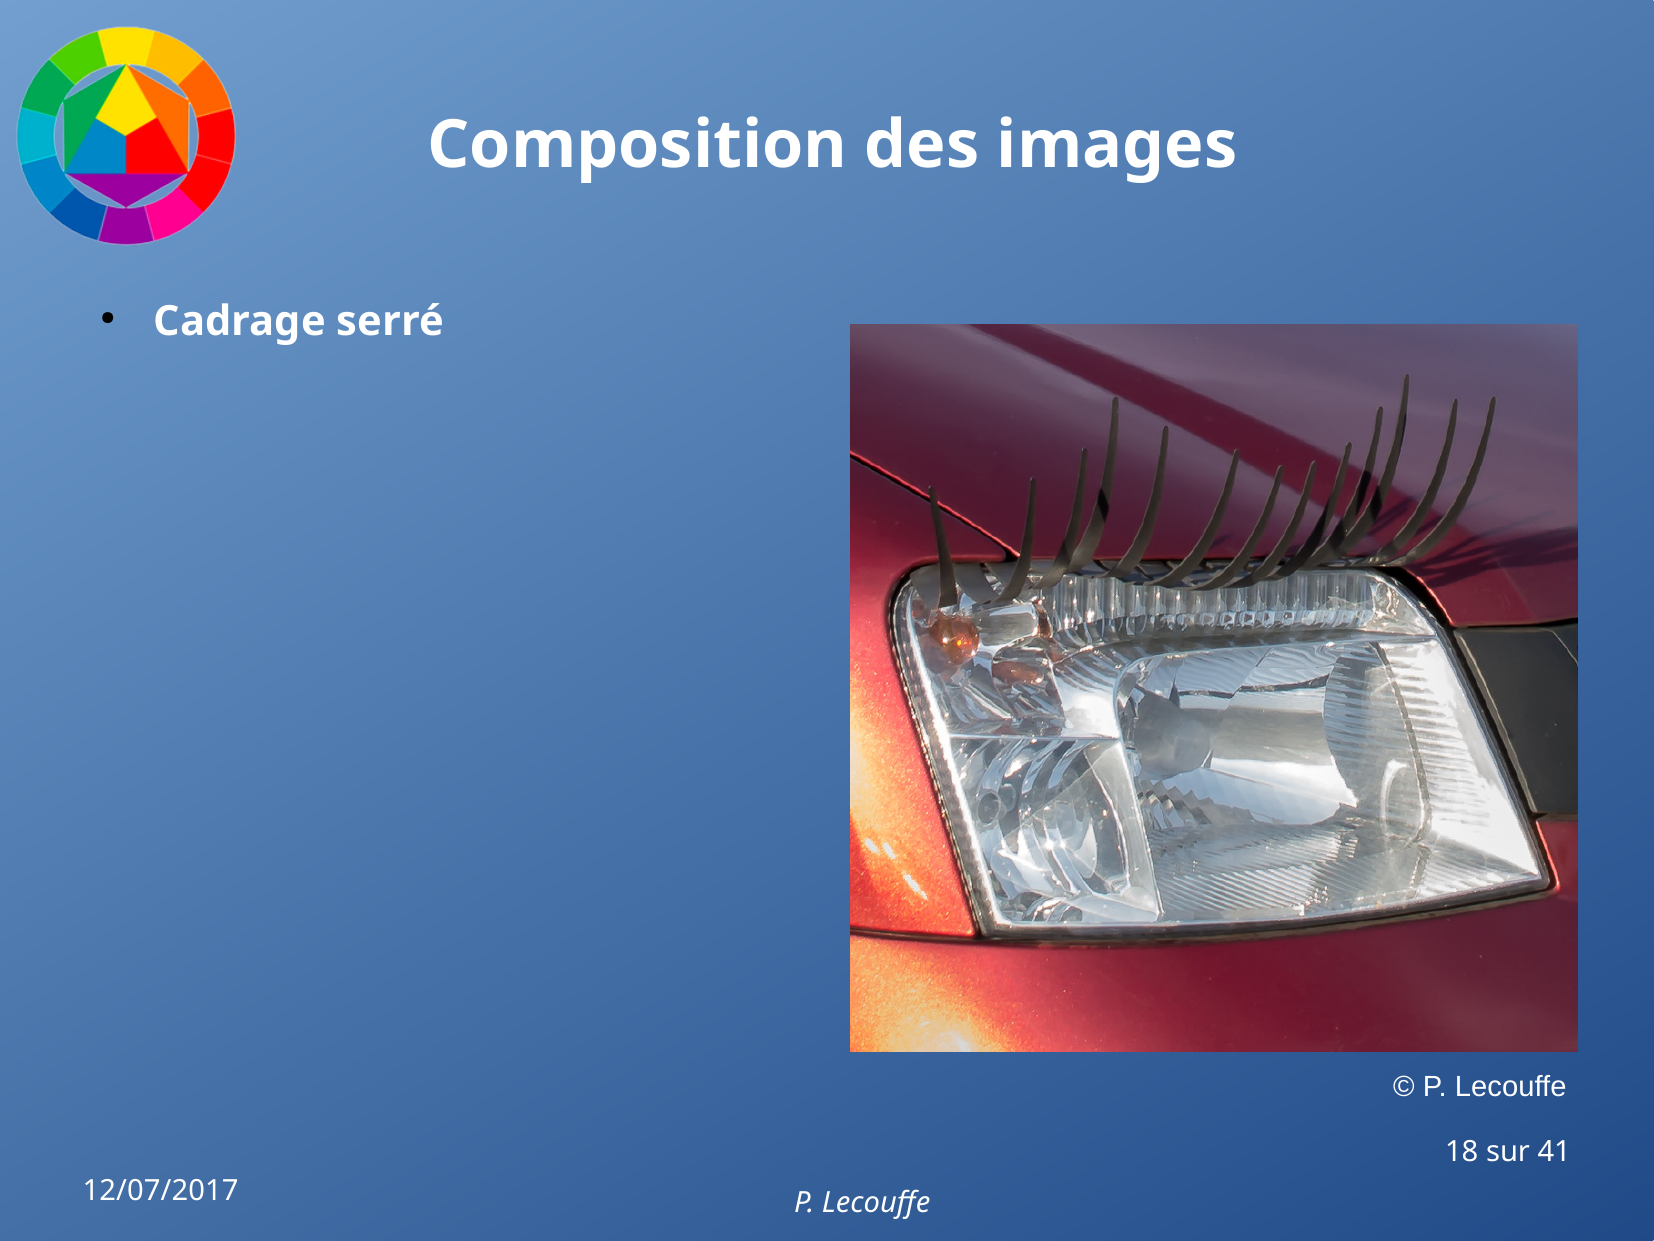

# Composition des images
Cadrage serré
 © P. Lecouffe
Bonjour
18